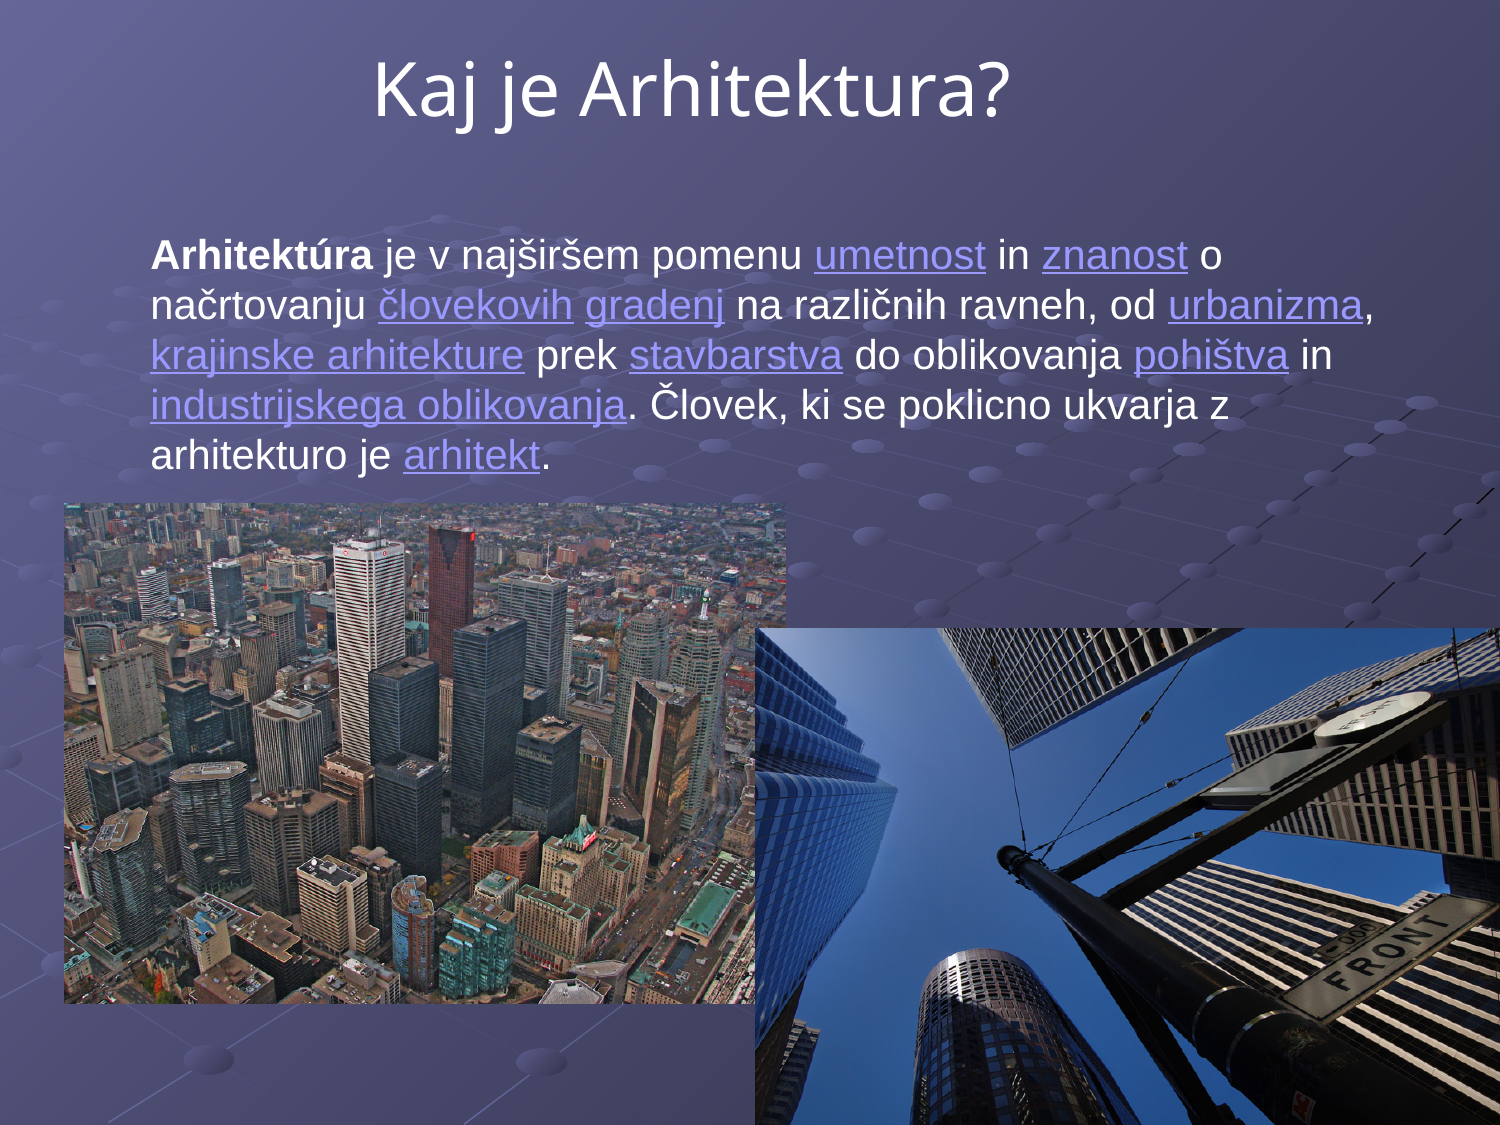

Kaj je Arhitektura?
Arhitektúra je v najširšem pomenu umetnost in znanost o načrtovanju človekovih gradenj na različnih ravneh, od urbanizma, krajinske arhitekture prek stavbarstva do oblikovanja pohištva in industrijskega oblikovanja. Človek, ki se poklicno ukvarja z arhitekturo je arhitekt.